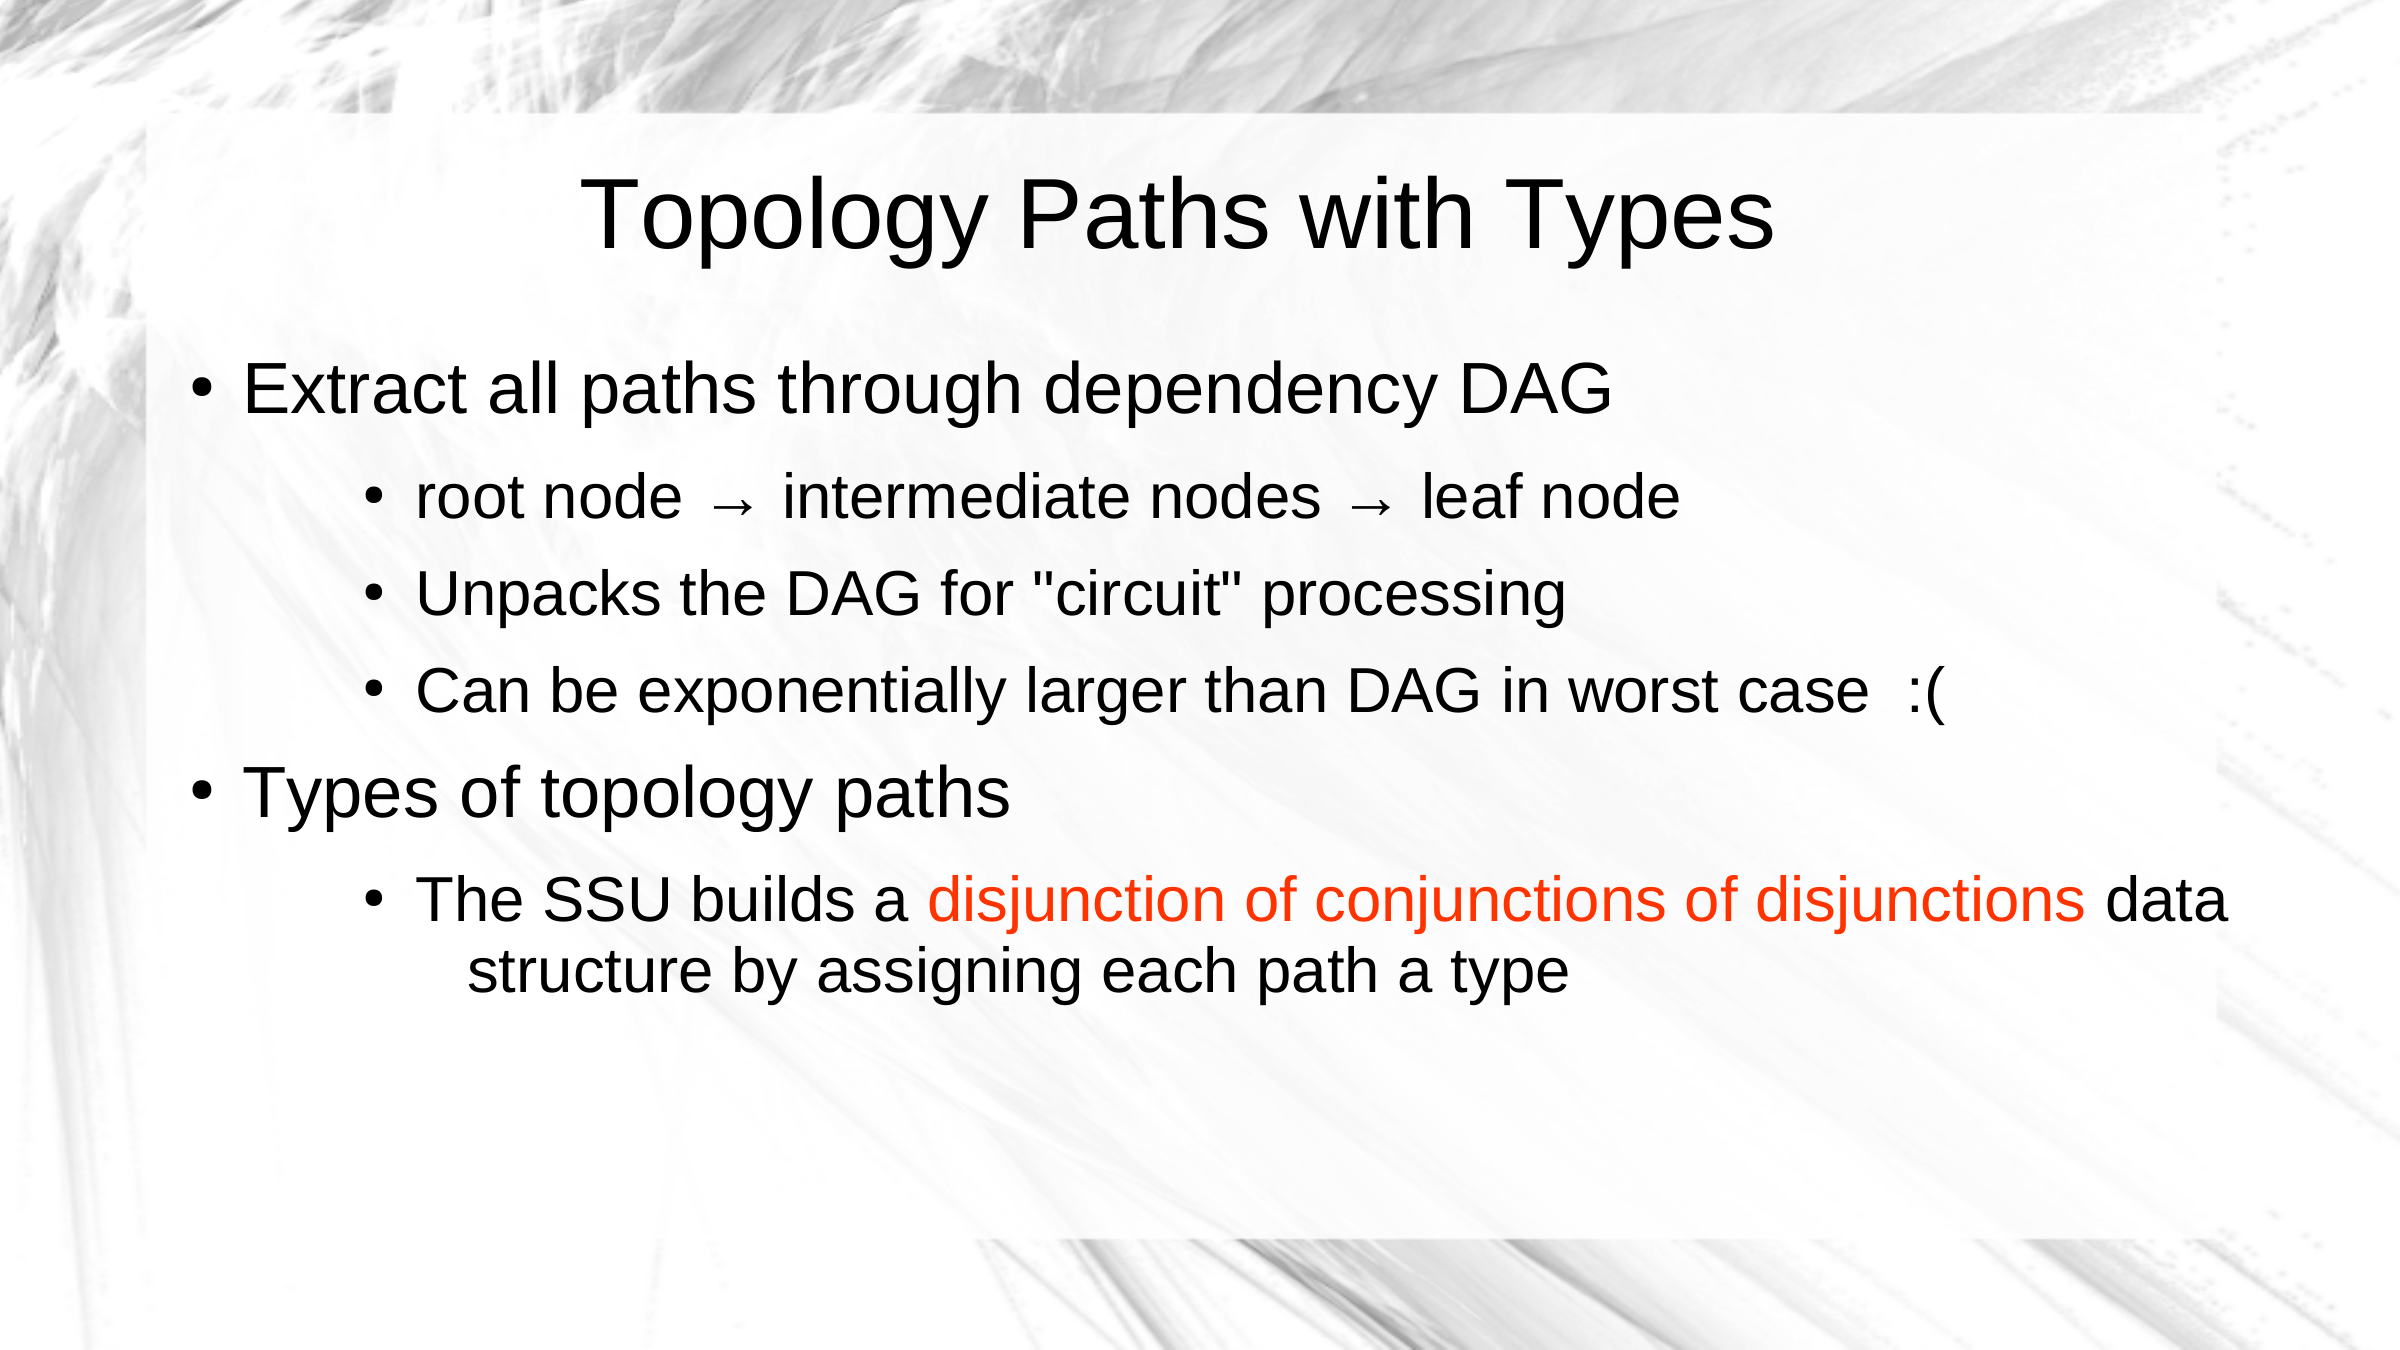

# Topology Paths with Types
Extract all paths through dependency DAG
root node → intermediate nodes → leaf node
Unpacks the DAG for "circuit" processing
Can be exponentially larger than DAG in worst case :(
Types of topology paths
The SSU builds a disjunction of conjunctions of disjunctions data structure by assigning each path a type